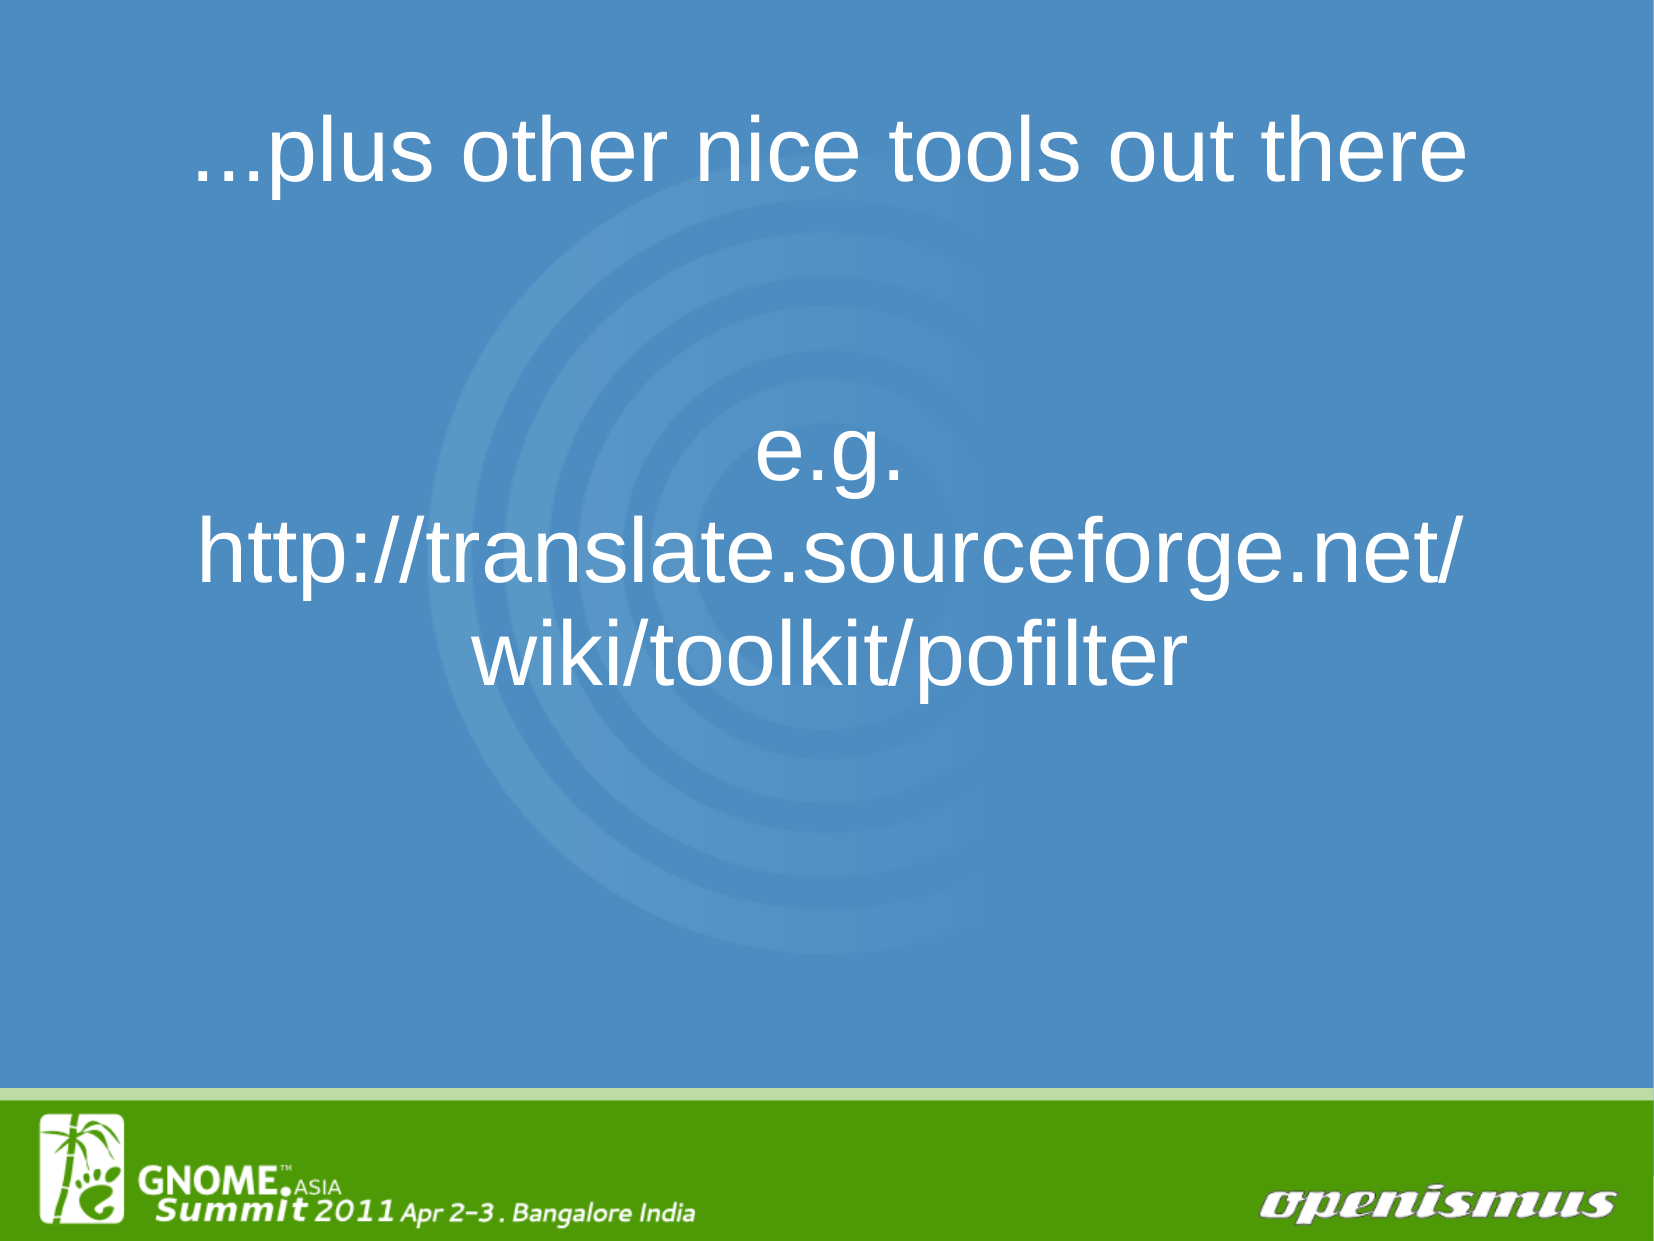

# ...plus other nice tools out there
e.g. http://translate.sourceforge.net/ wiki/toolkit/pofilter